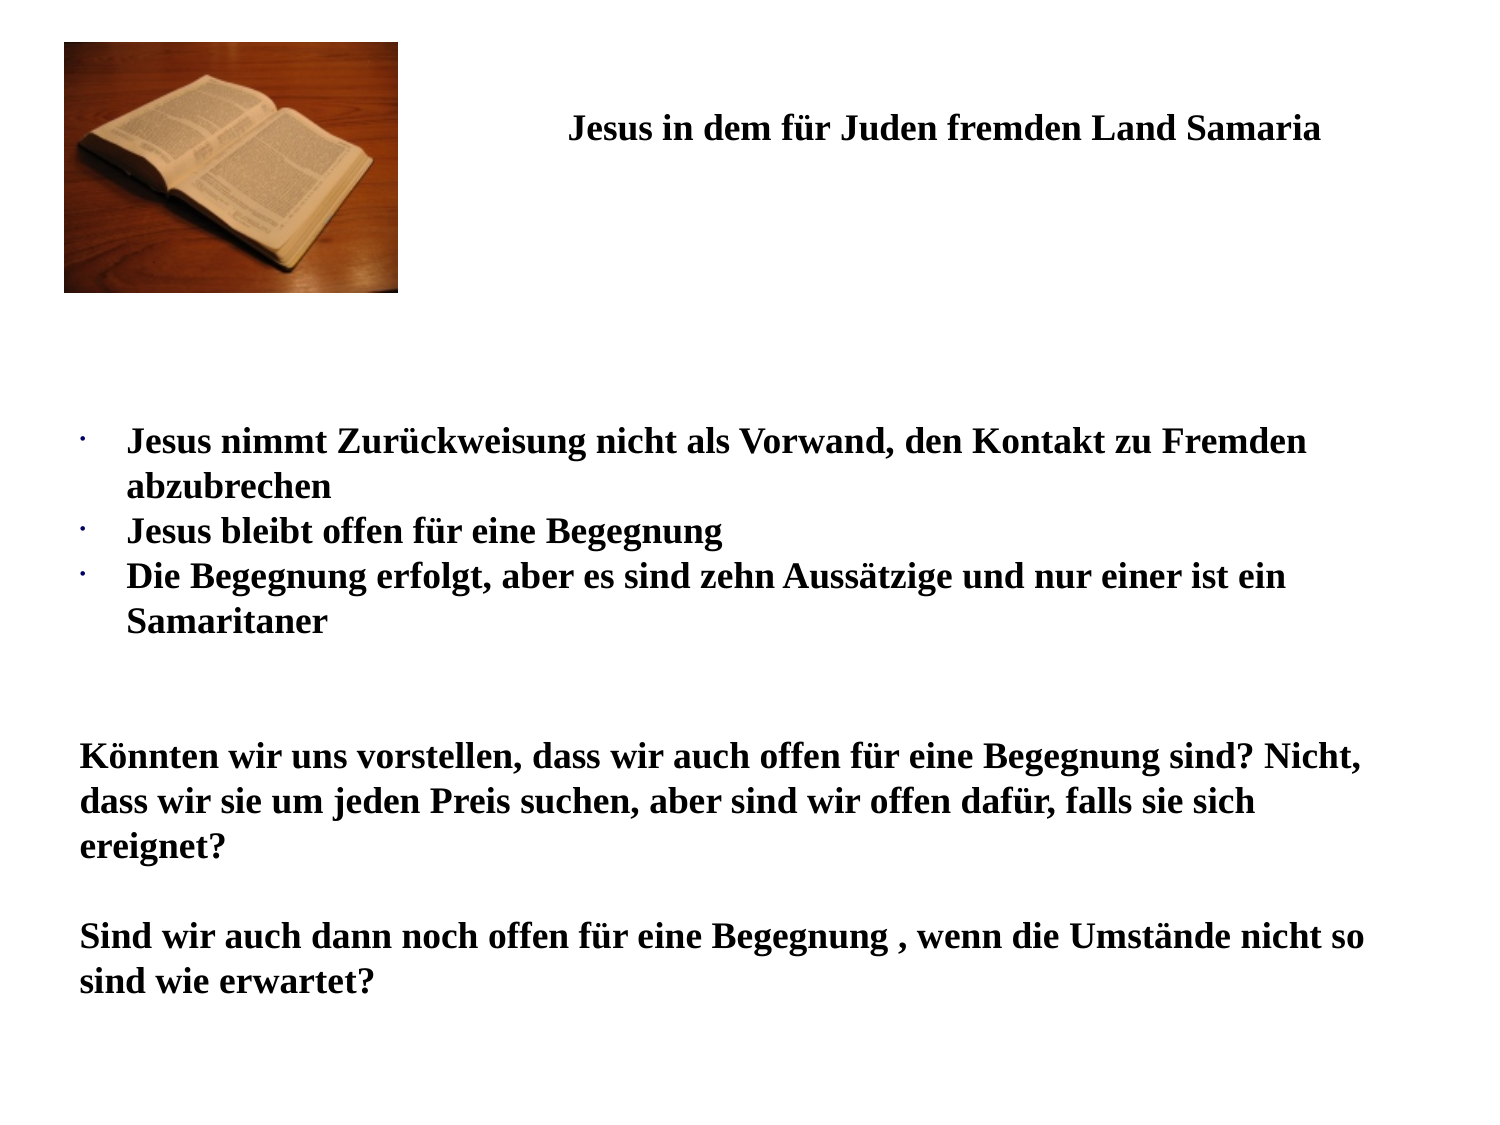

Jesus in dem für Juden fremden Land Samaria
Jesus nimmt Zurückweisung nicht als Vorwand, den Kontakt zu Fremden abzubrechen
Jesus bleibt offen für eine Begegnung
Die Begegnung erfolgt, aber es sind zehn Aussätzige und nur einer ist ein Samaritaner
Könnten wir uns vorstellen, dass wir auch offen für eine Begegnung sind? Nicht, dass wir sie um jeden Preis suchen, aber sind wir offen dafür, falls sie sich ereignet?
Sind wir auch dann noch offen für eine Begegnung , wenn die Umstände nicht so sind wie erwartet?